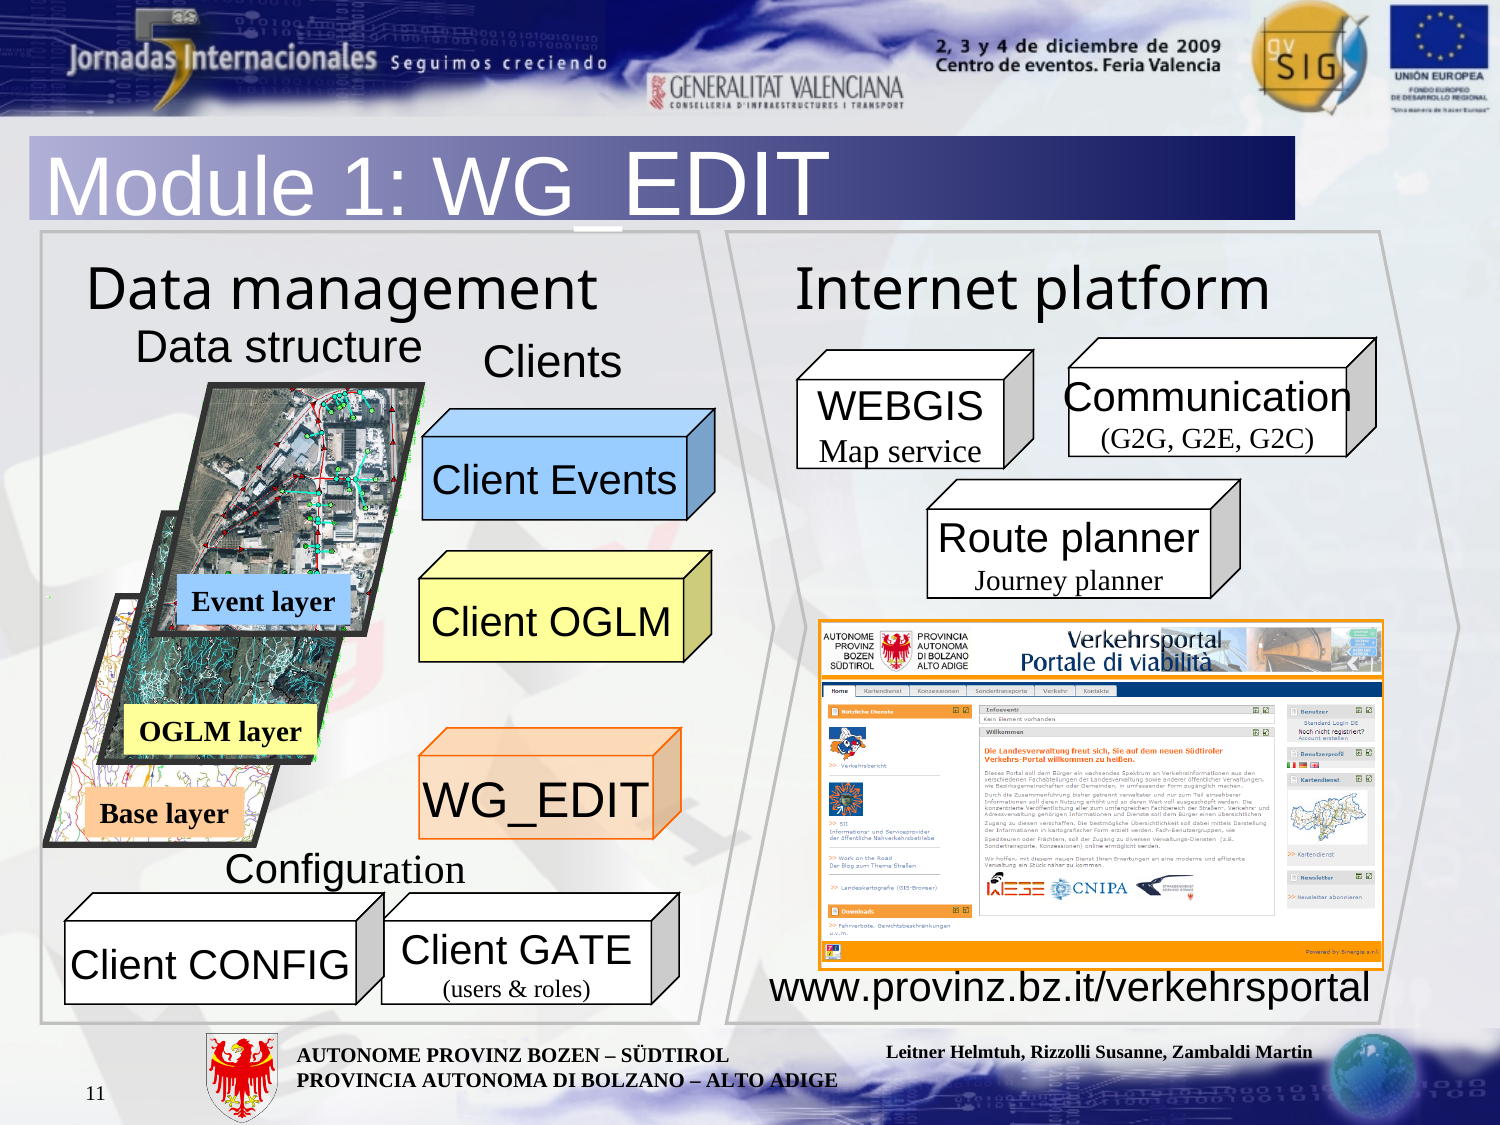

Module 1: WG_EDIT
Data management
Internet platform
Data structure
Clients
Communication
(G2G, G2E, G2C)
WEBGIS
Map service
Client Events
Route planner
Journey planner
Client OGLM
Event layer
OGLM layer
WG_EDIT
Base layer
Configuration
Client CONFIG
Client GATE
(users & roles)
www.provinz.bz.it/verkehrsportal